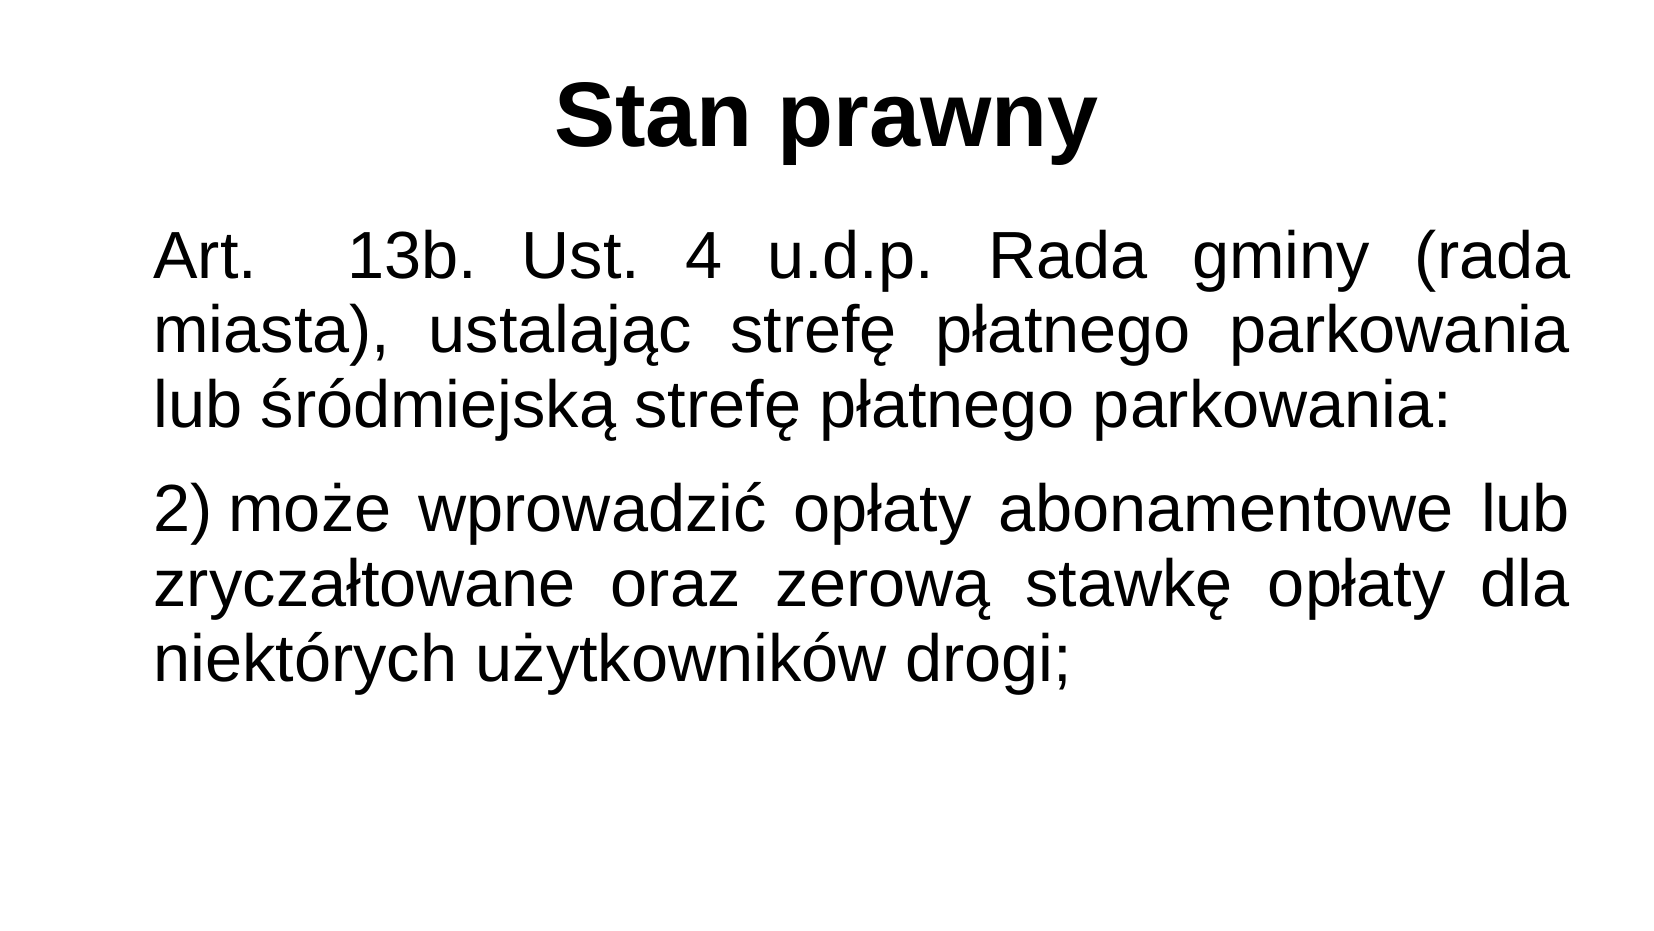

# Stan prawny
Art. 13b. Ust. 4 u.d.p. 	Rada gminy (rada miasta), ustalając strefę płatnego parkowania lub śródmiejską strefę płatnego parkowania:
2)	może wprowadzić opłaty abonamentowe lub zryczałtowane oraz zerową stawkę opłaty dla niektórych użytkowników drogi;